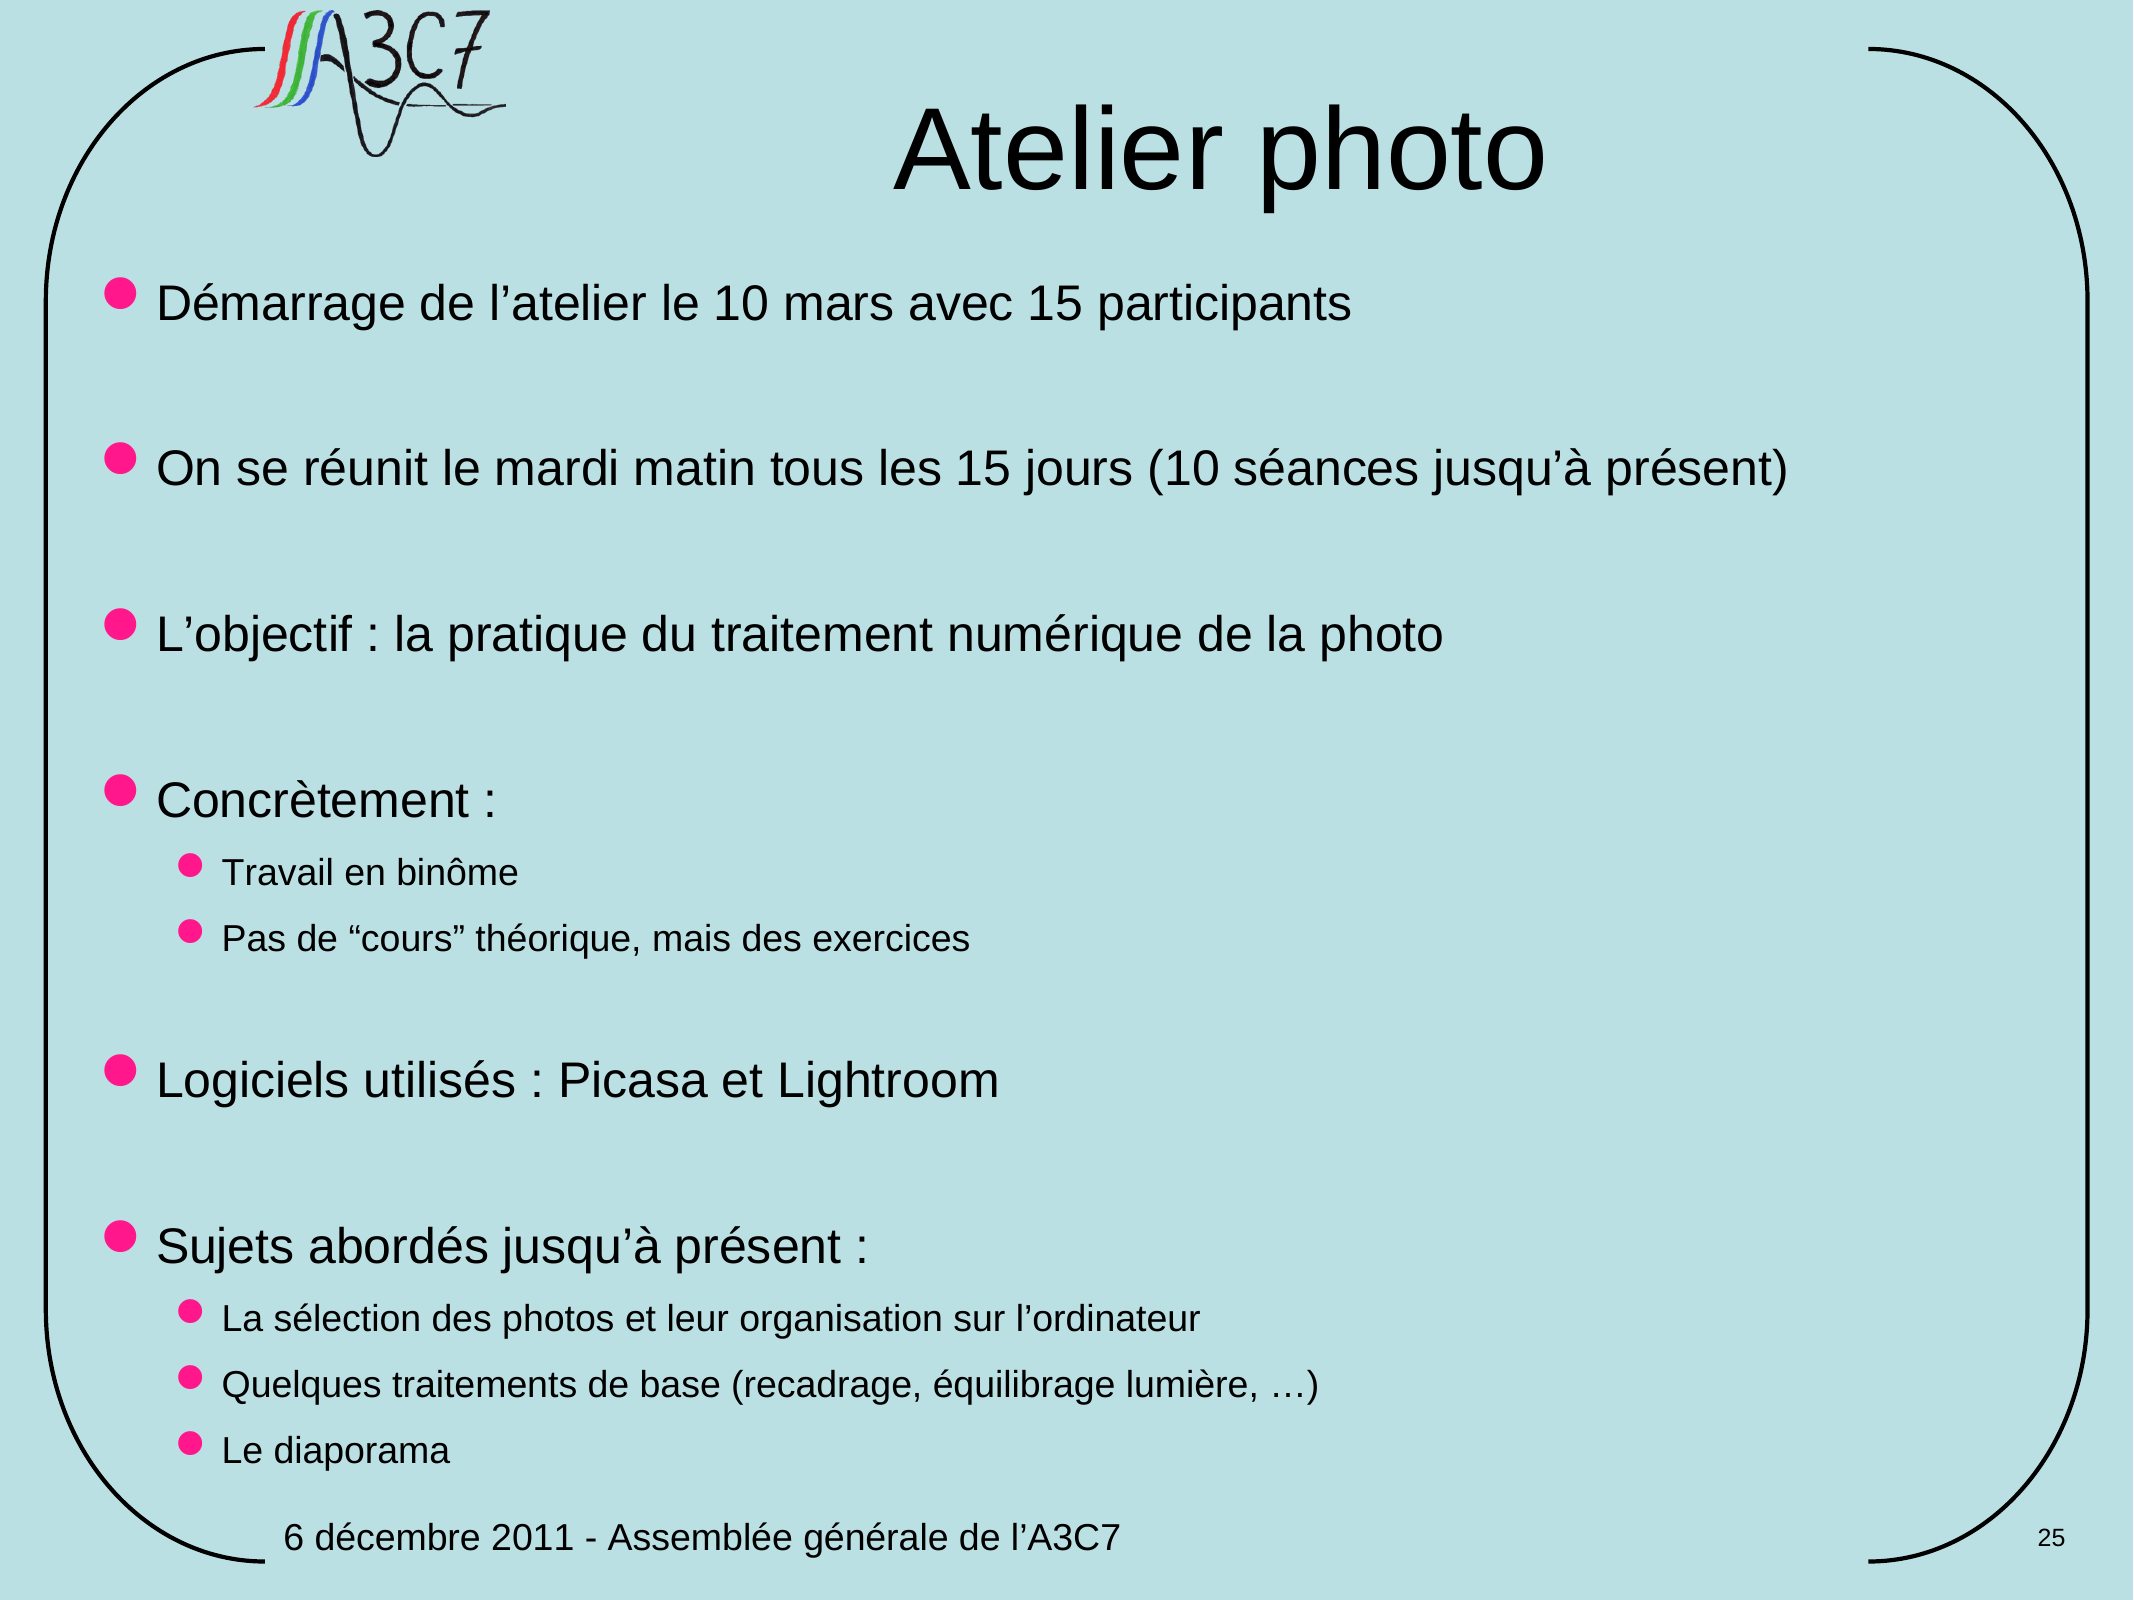

# Atelier photo
Démarrage de l’atelier le 10 mars avec 15 participants
On se réunit le mardi matin tous les 15 jours (10 séances jusqu’à présent)
L’objectif : la pratique du traitement numérique de la photo
Concrètement :
Travail en binôme
Pas de “cours” théorique, mais des exercices
Logiciels utilisés : Picasa et Lightroom
Sujets abordés jusqu’à présent :
La sélection des photos et leur organisation sur l’ordinateur
Quelques traitements de base (recadrage, équilibrage lumière, …)
Le diaporama
6 décembre 2011 - Assemblée générale de l’A3C7
25